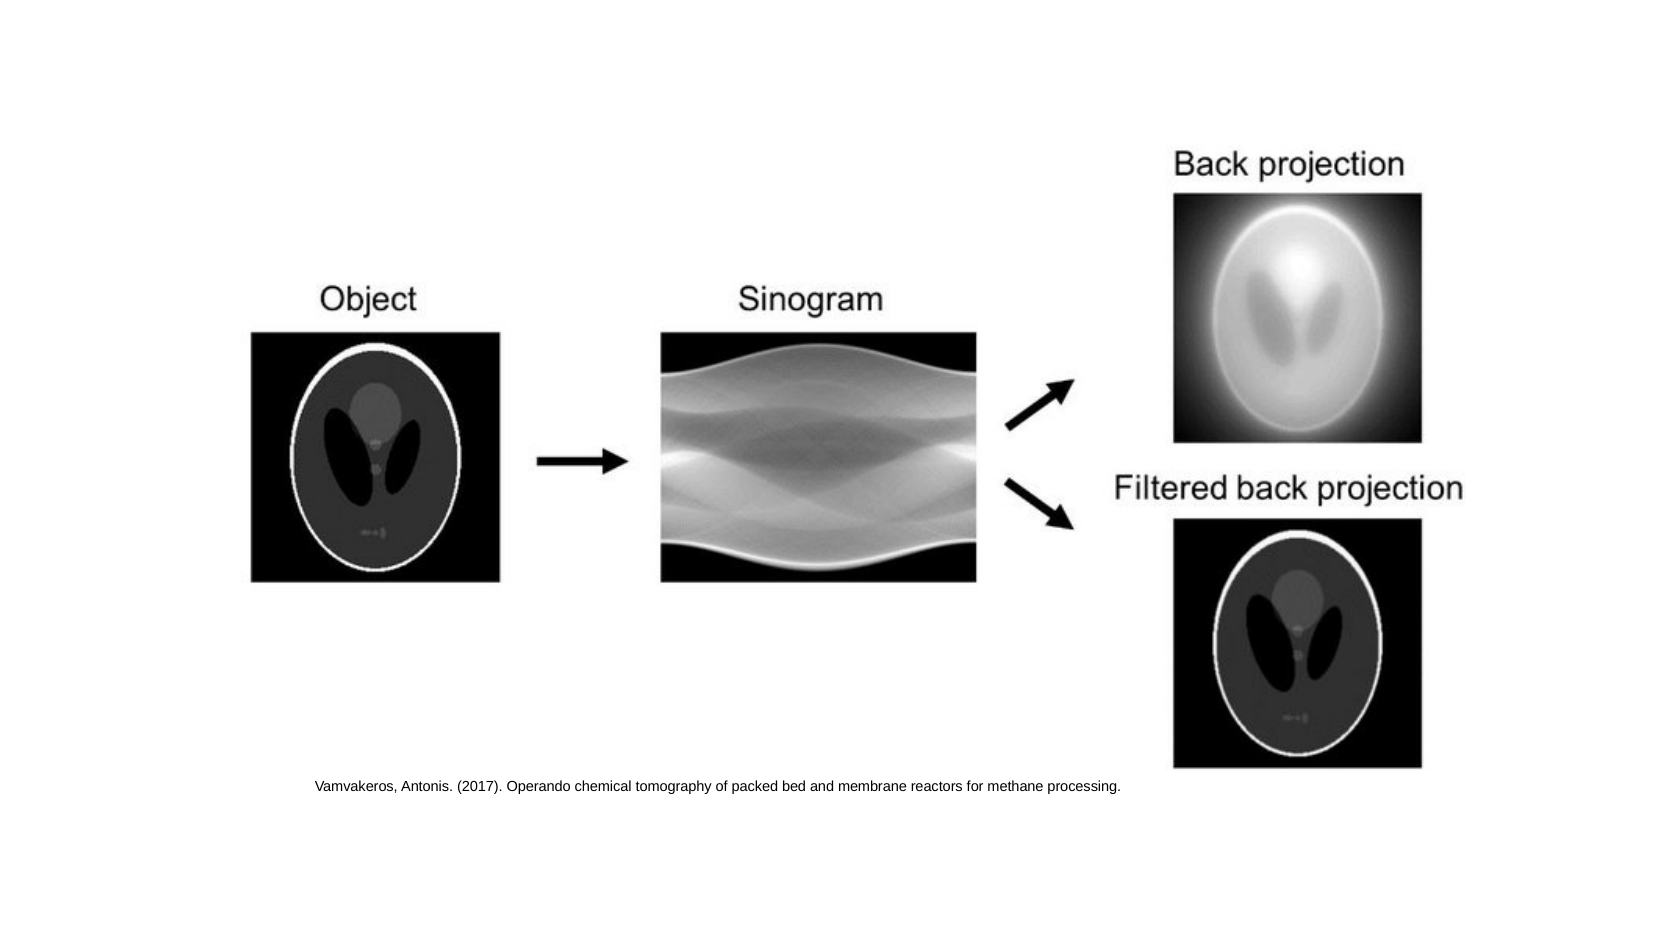

#
Vamvakeros, Antonis. (2017). Operando chemical tomography of packed bed and membrane reactors for methane processing.